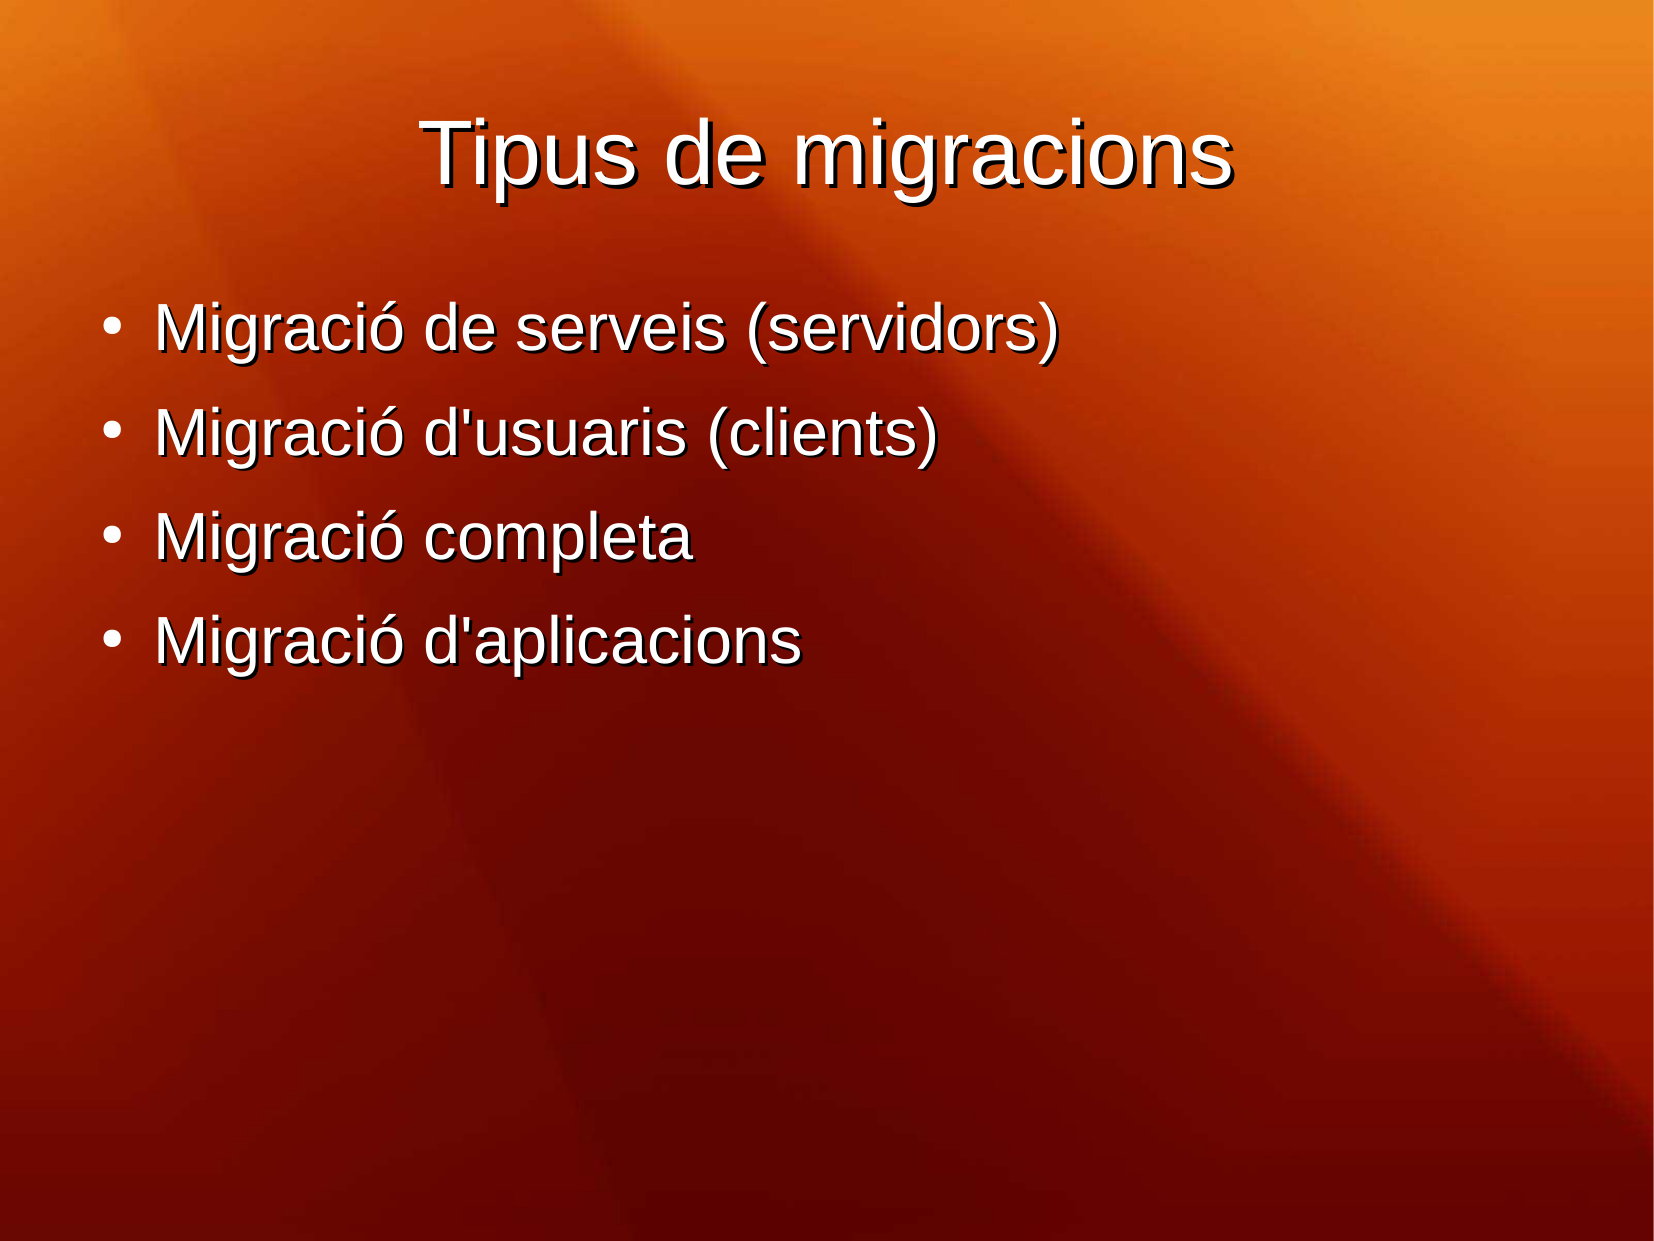

# Tipus de migracions
Migració de serveis (servidors)
Migració d'usuaris (clients)
Migració completa
Migració d'aplicacions